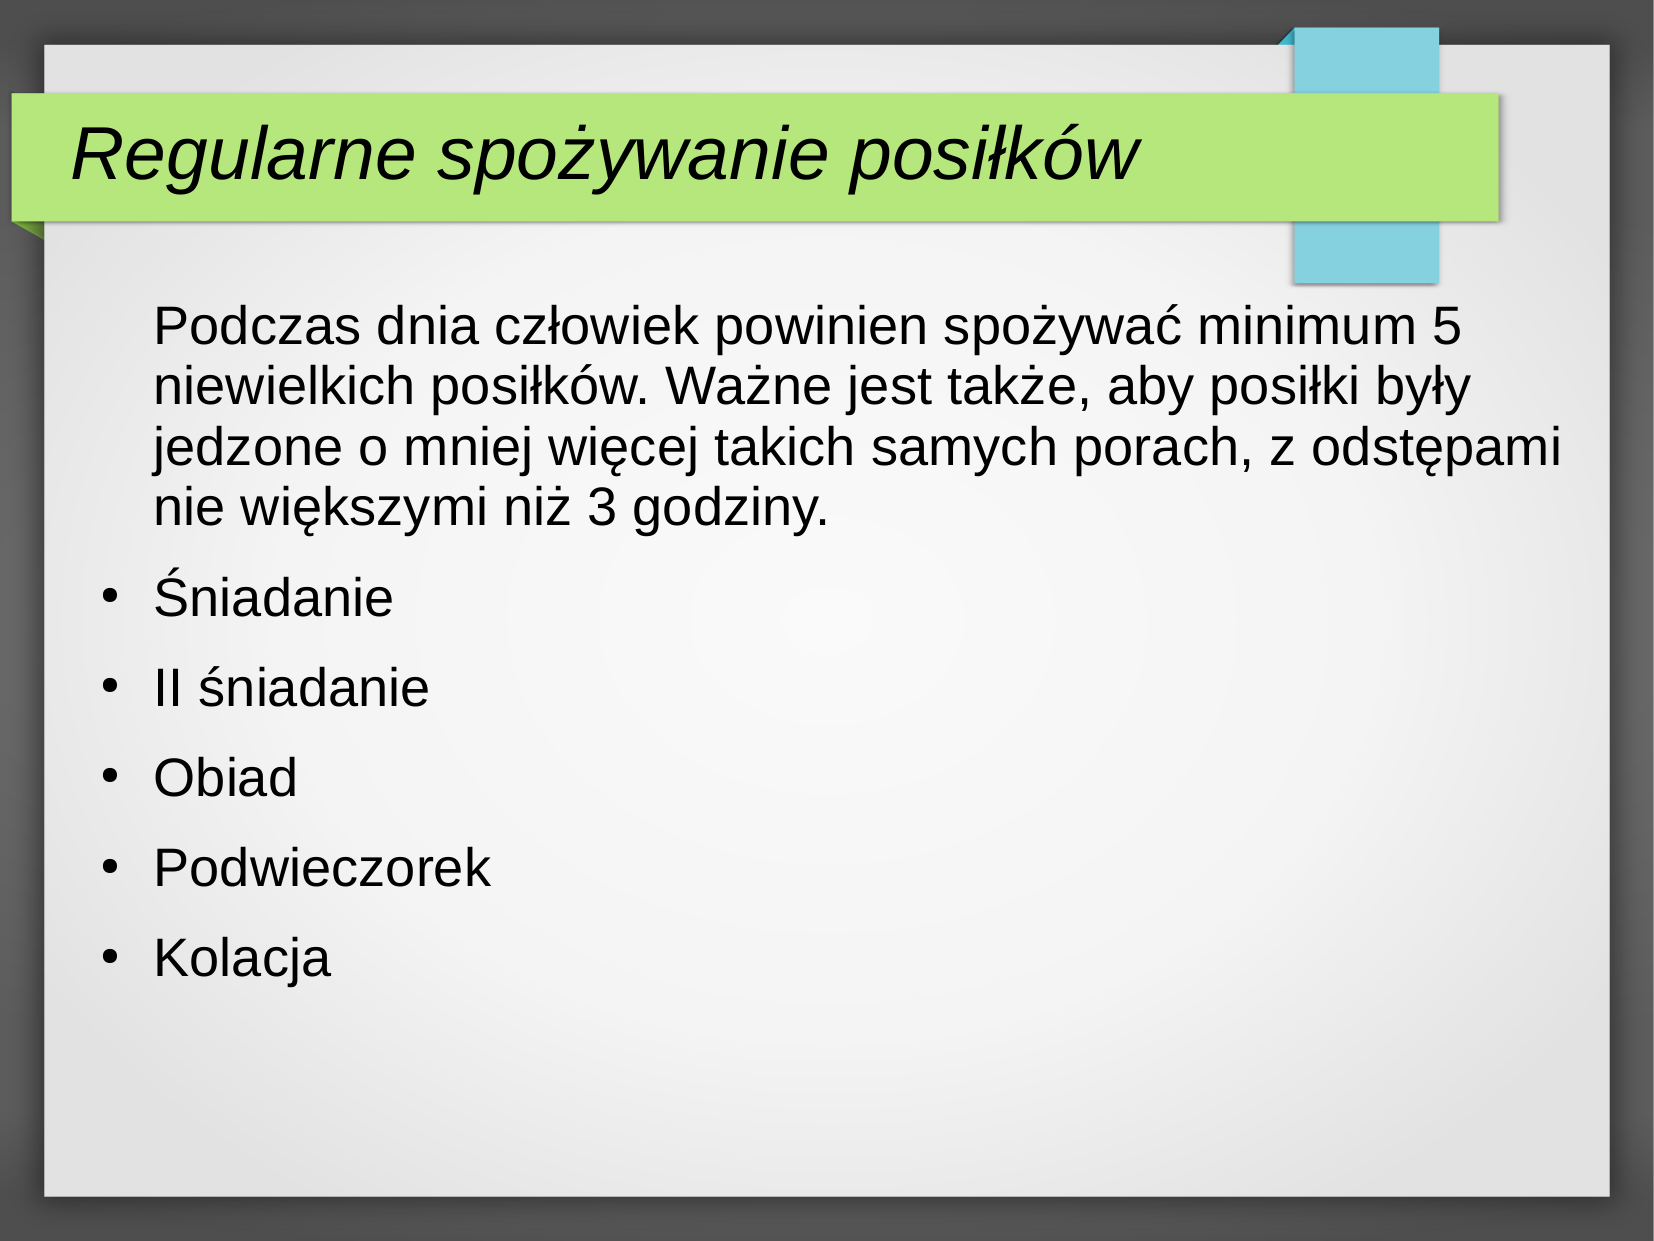

# Regularne spożywanie posiłków
Podczas dnia człowiek powinien spożywać minimum 5 niewielkich posiłków. Ważne jest także, aby posiłki były jedzone o mniej więcej takich samych porach, z odstępami nie większymi niż 3 godziny.
Śniadanie
II śniadanie
Obiad
Podwieczorek
Kolacja